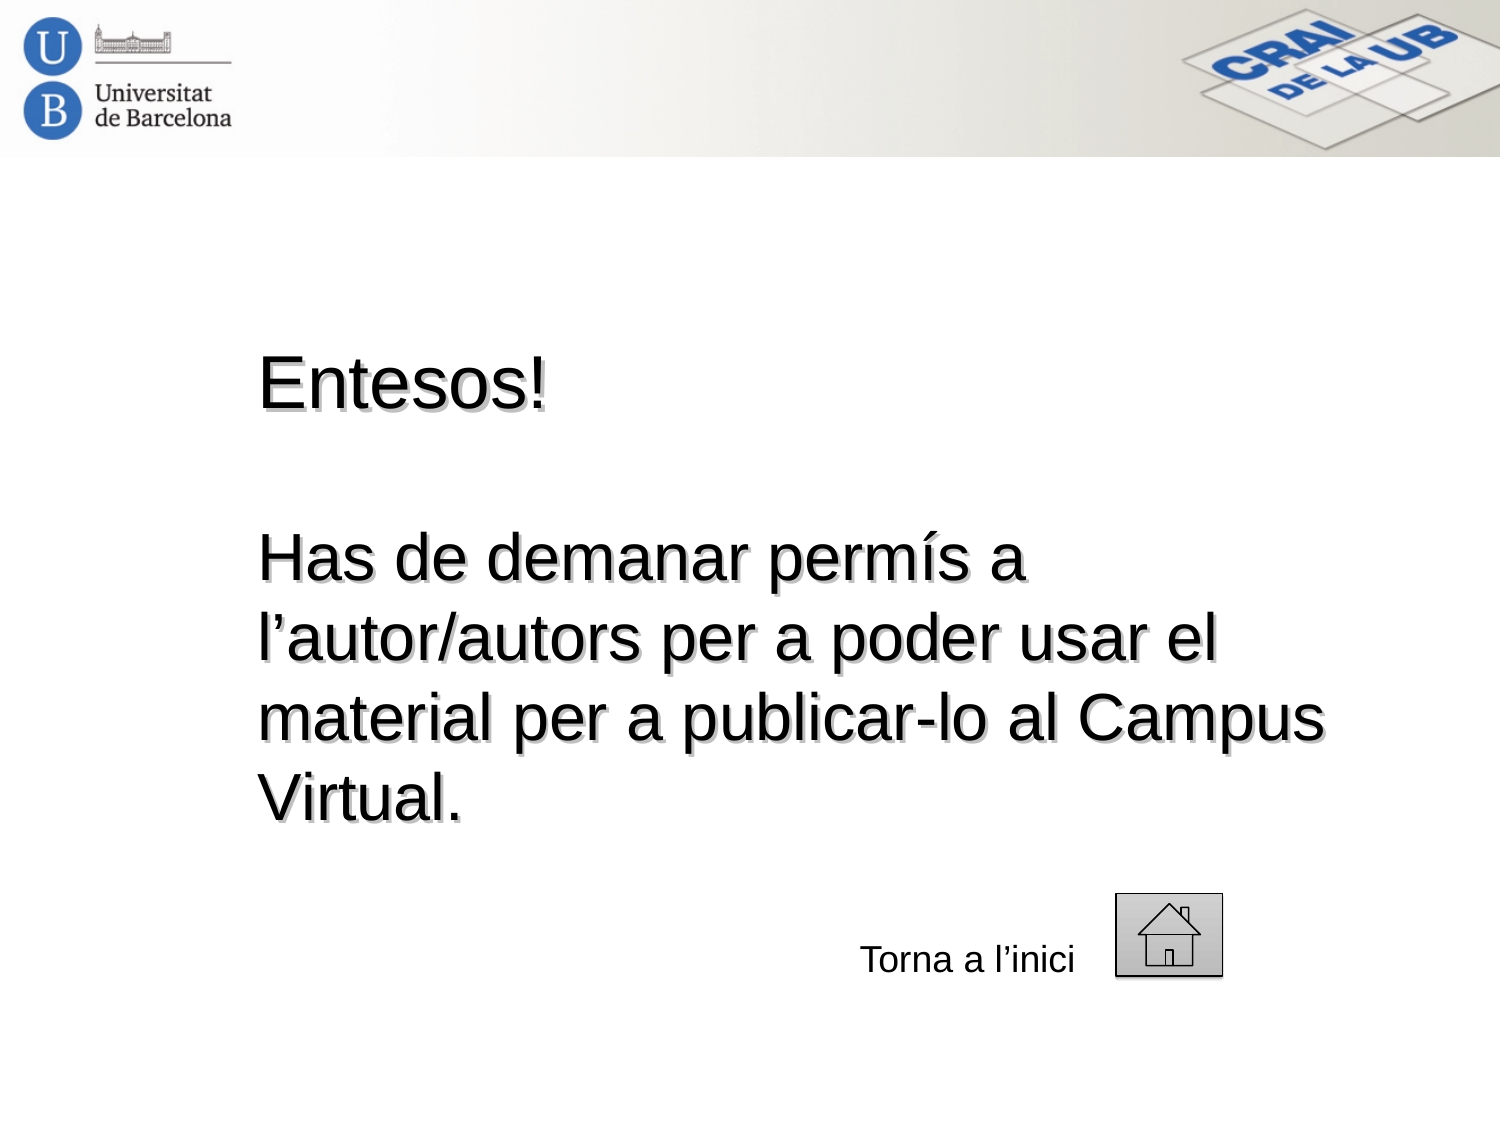

# Entesos! Has de demanar permís a l’autor/autors per a poder usar el material per a publicar-lo al Campus Virtual.
Torna a l’inici